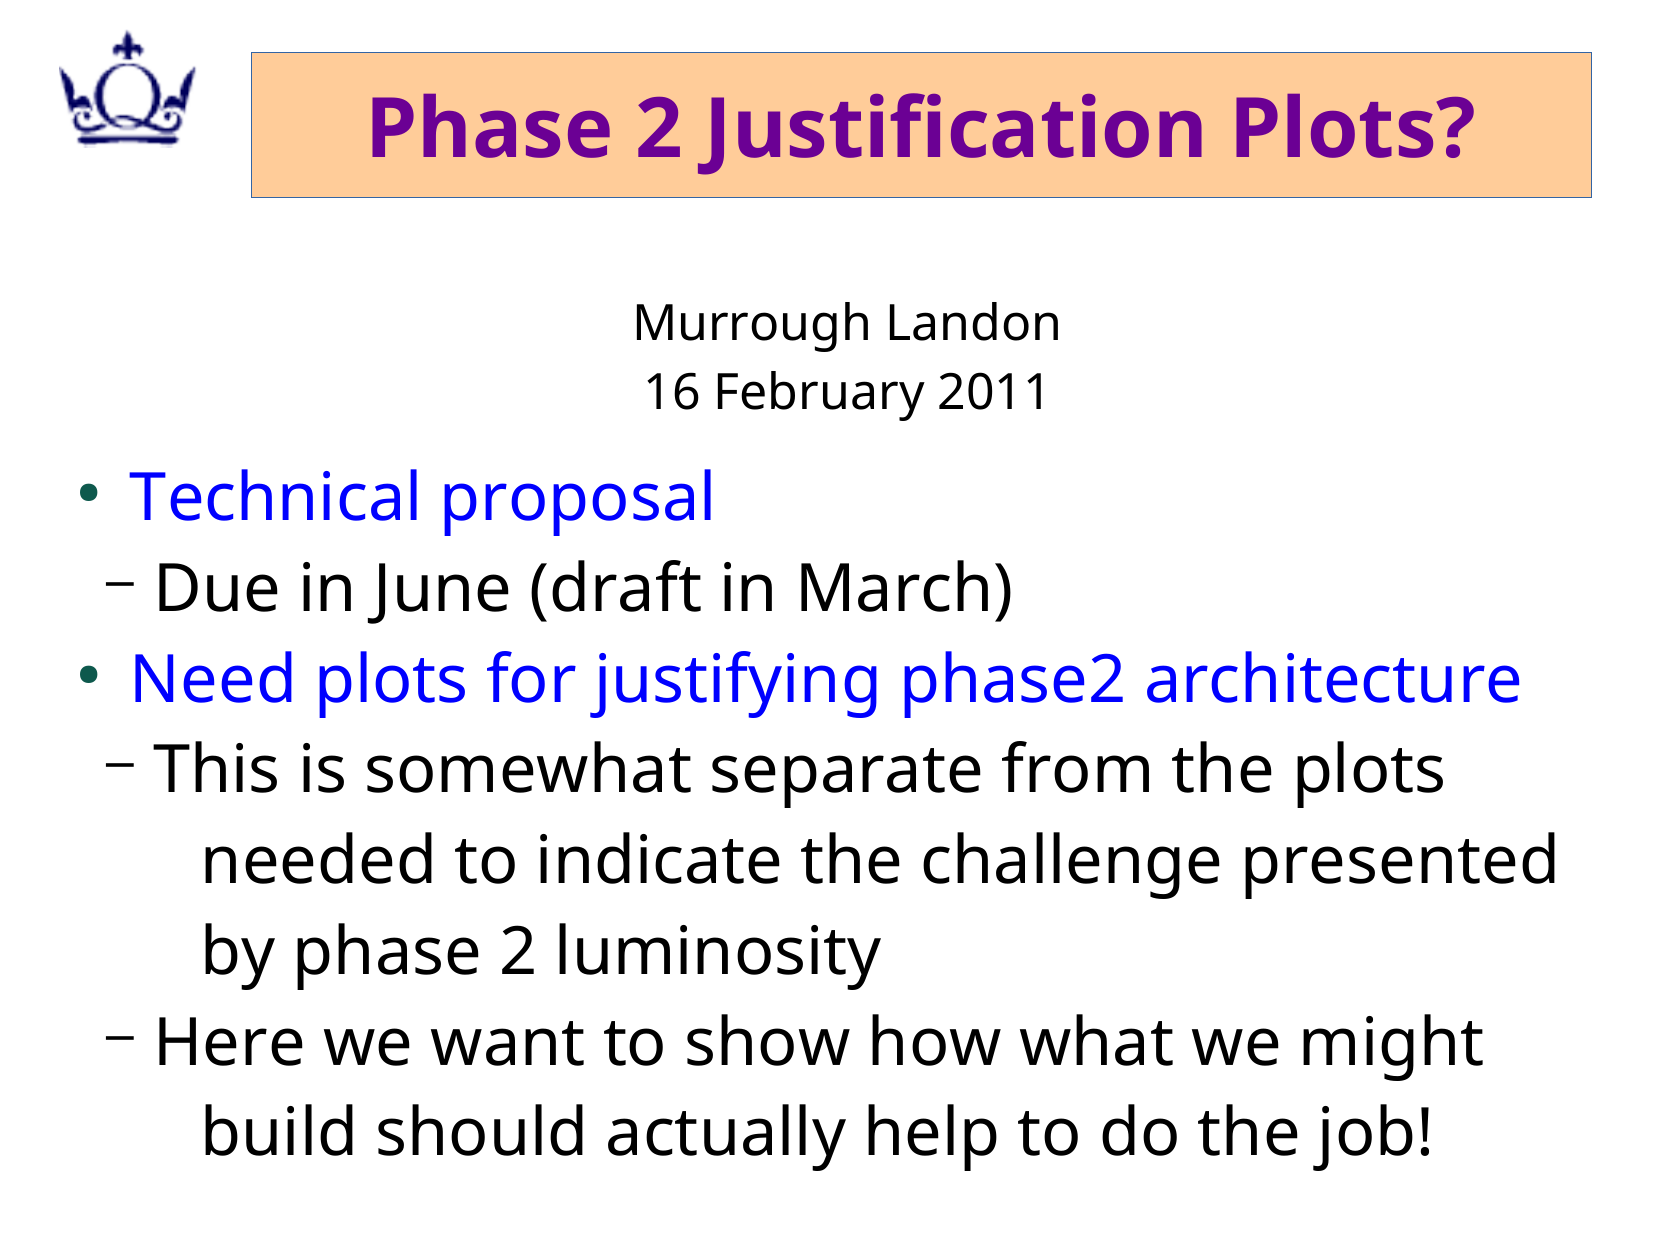

# Phase 2 Justification Plots?
Murrough Landon
16 February 2011
Technical proposal
Due in June (draft in March)
Need plots for justifying phase2 architecture
This is somewhat separate from the plots needed to indicate the challenge presented by phase 2 luminosity
Here we want to show how what we might build should actually help to do the job!